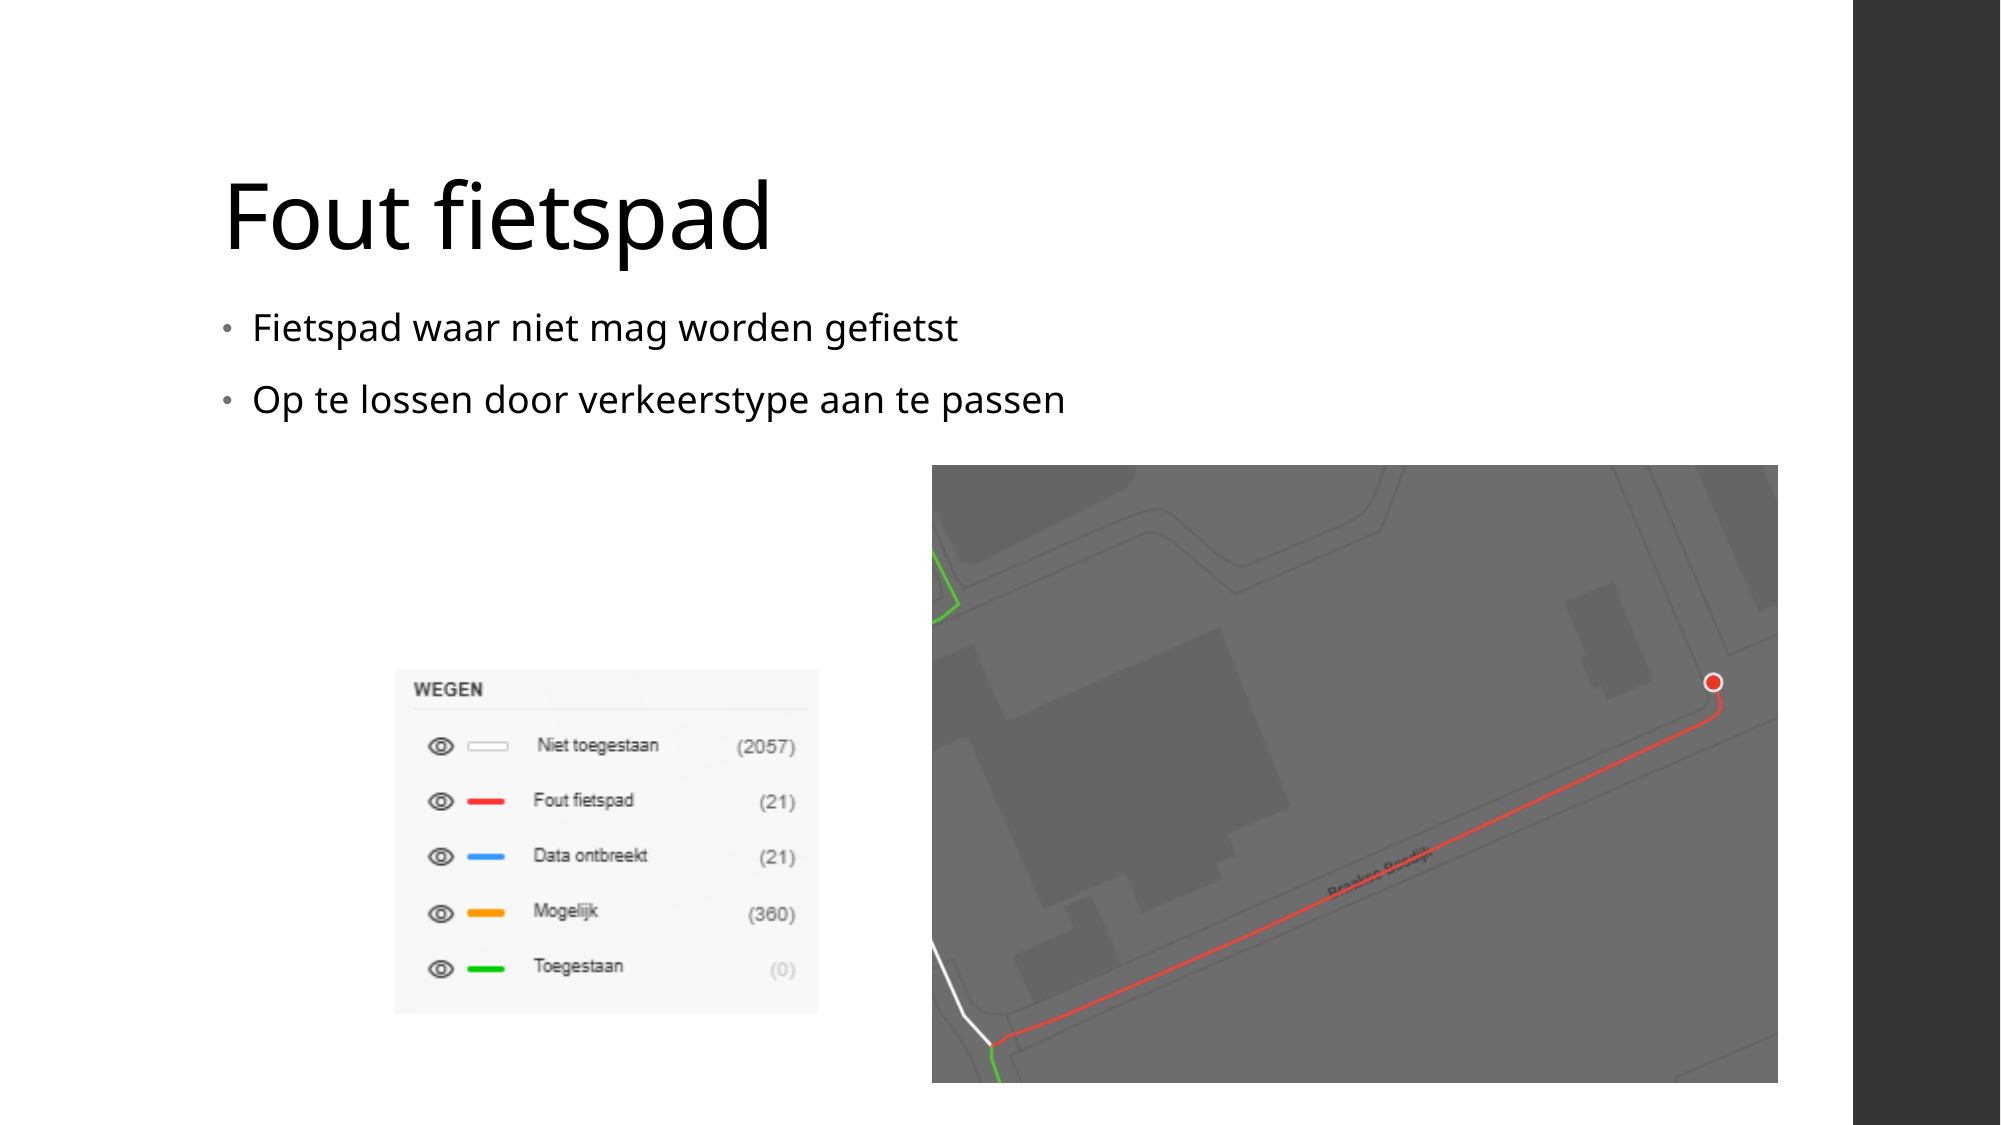

# Fout fietspad
Fietspad waar niet mag worden gefietst
Op te lossen door verkeerstype aan te passen